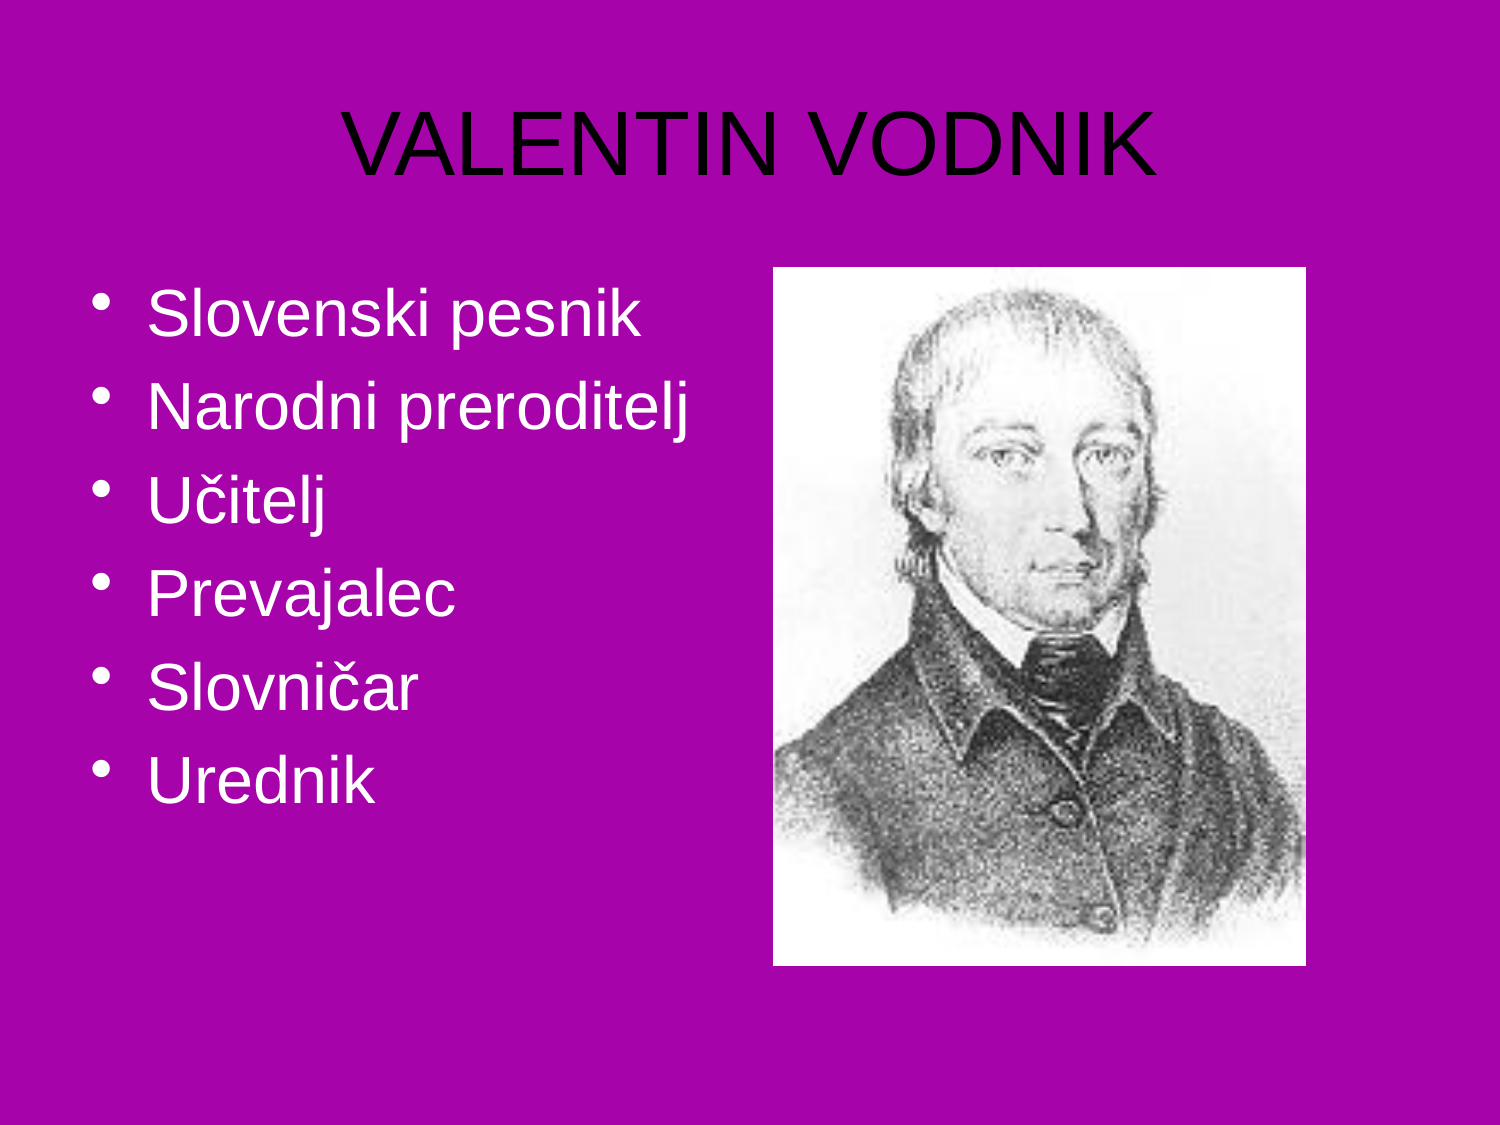

# VALENTIN VODNIK
Slovenski pesnik
Narodni preroditelj
Učitelj
Prevajalec
Slovničar
Urednik